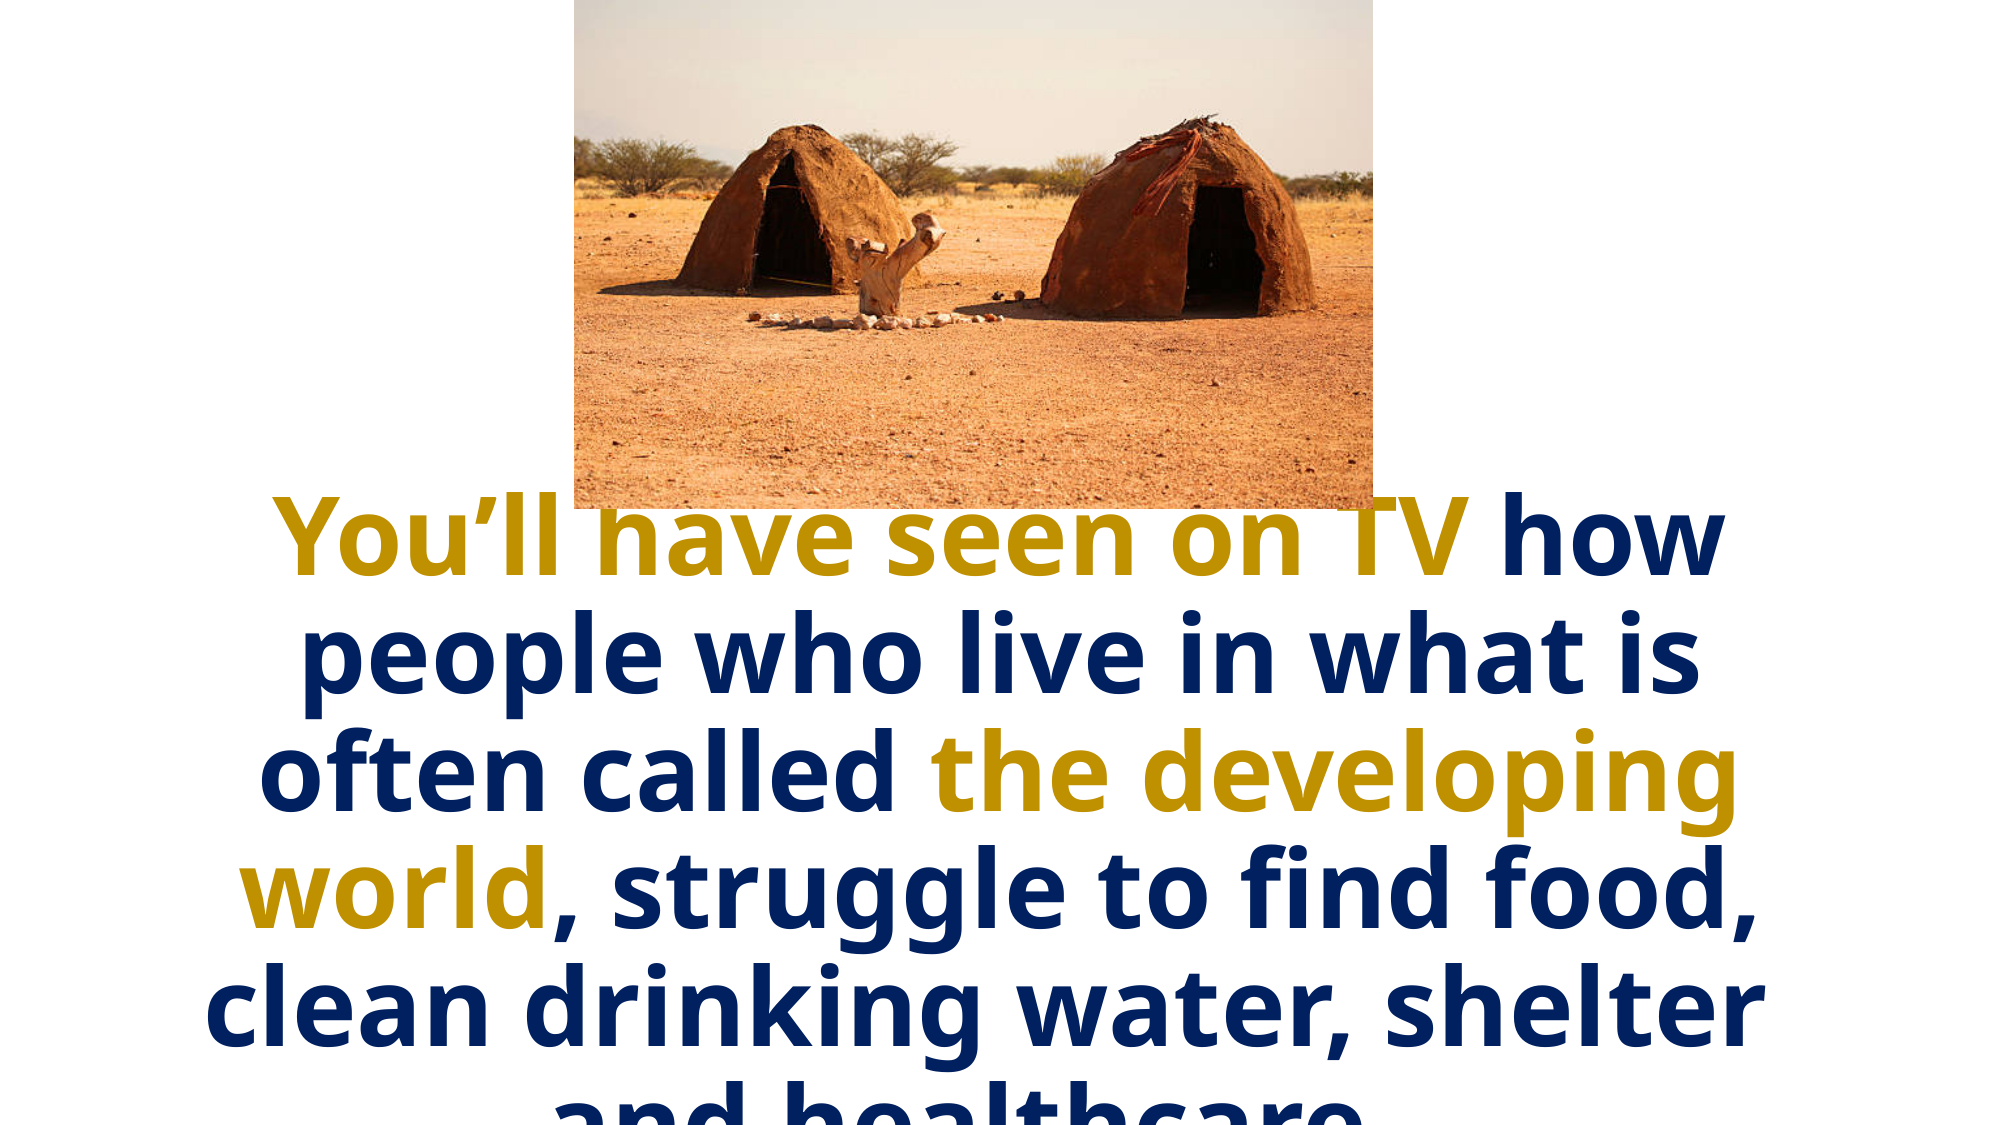

# You’ll have seen on TV how people who live in what is often called the developing world, struggle to find food, clean drinking water, shelter and healthcare.